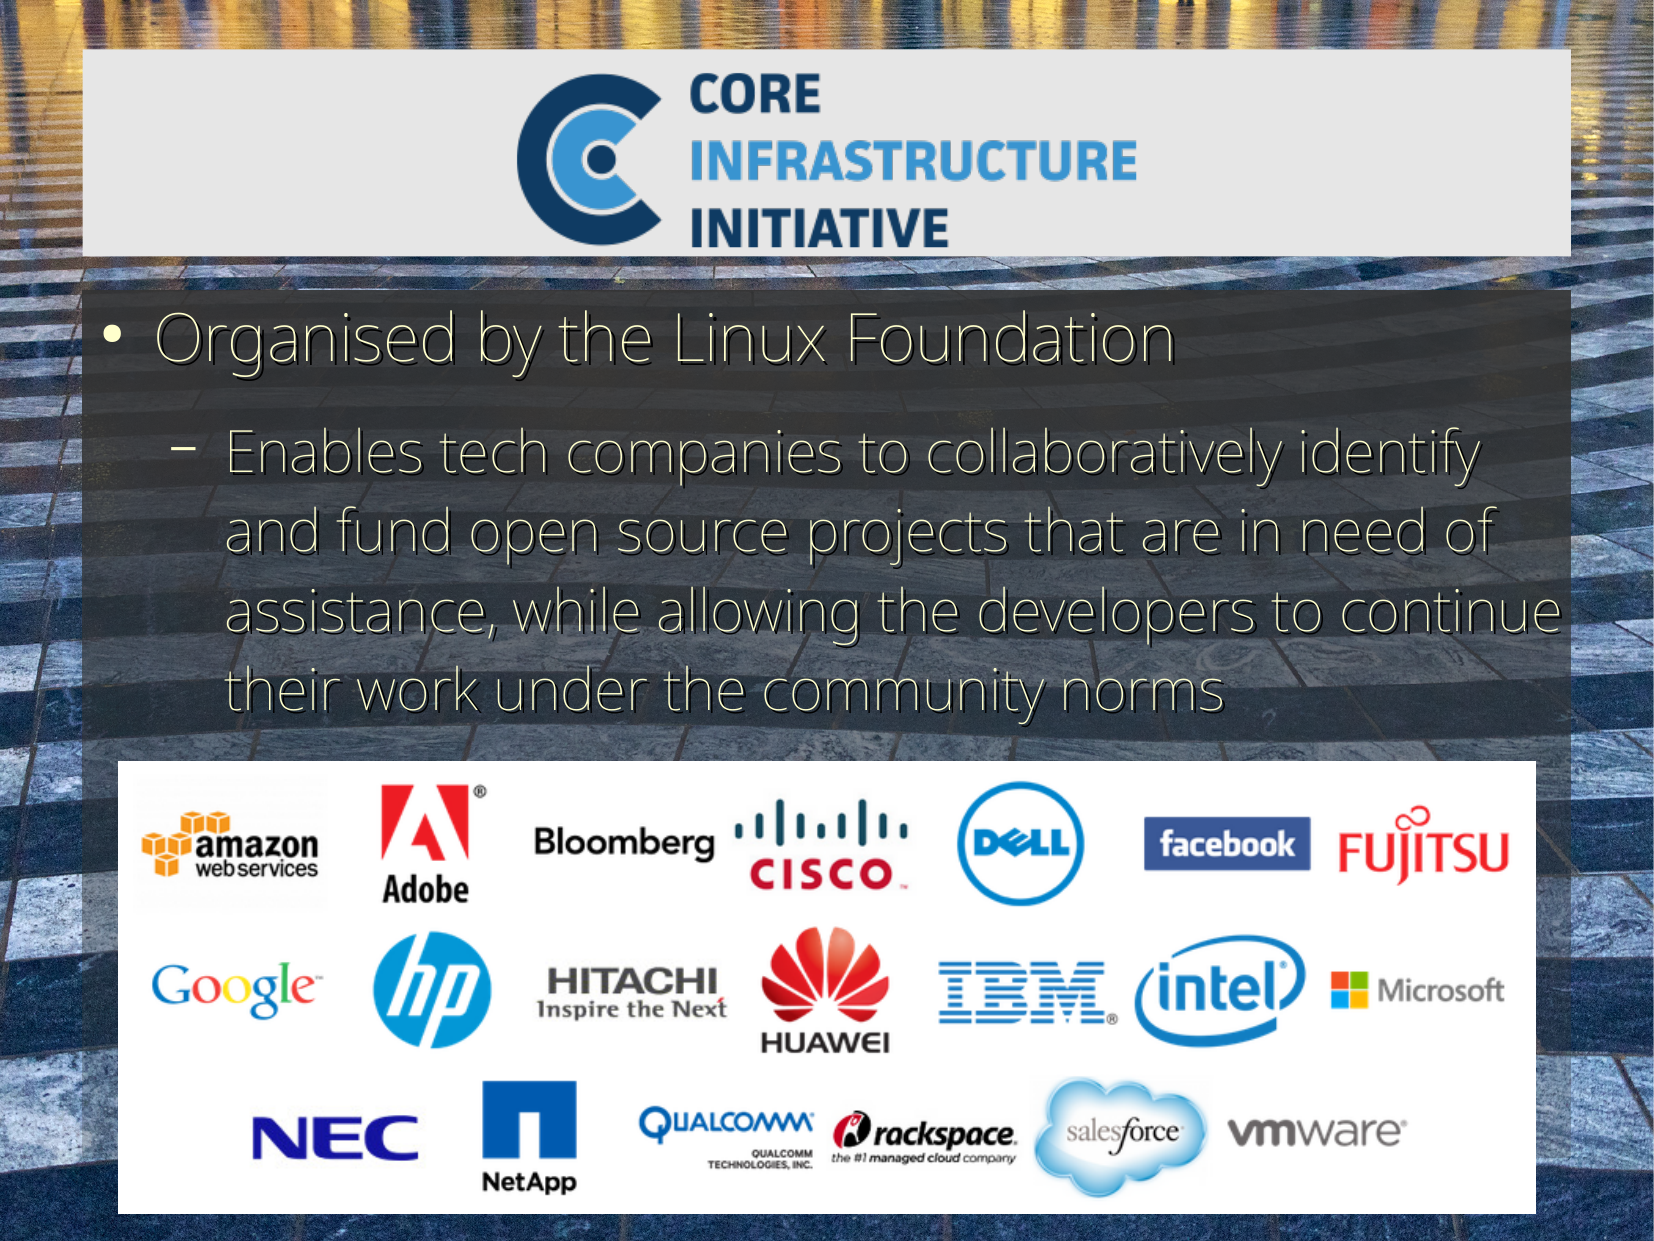

#
Organised by the Linux Foundation
Enables tech companies to collaboratively identify and fund open source projects that are in need of assistance, while allowing the developers to continue their work under the community norms
Current funding: NTP, OpenSSH and OpenSSL